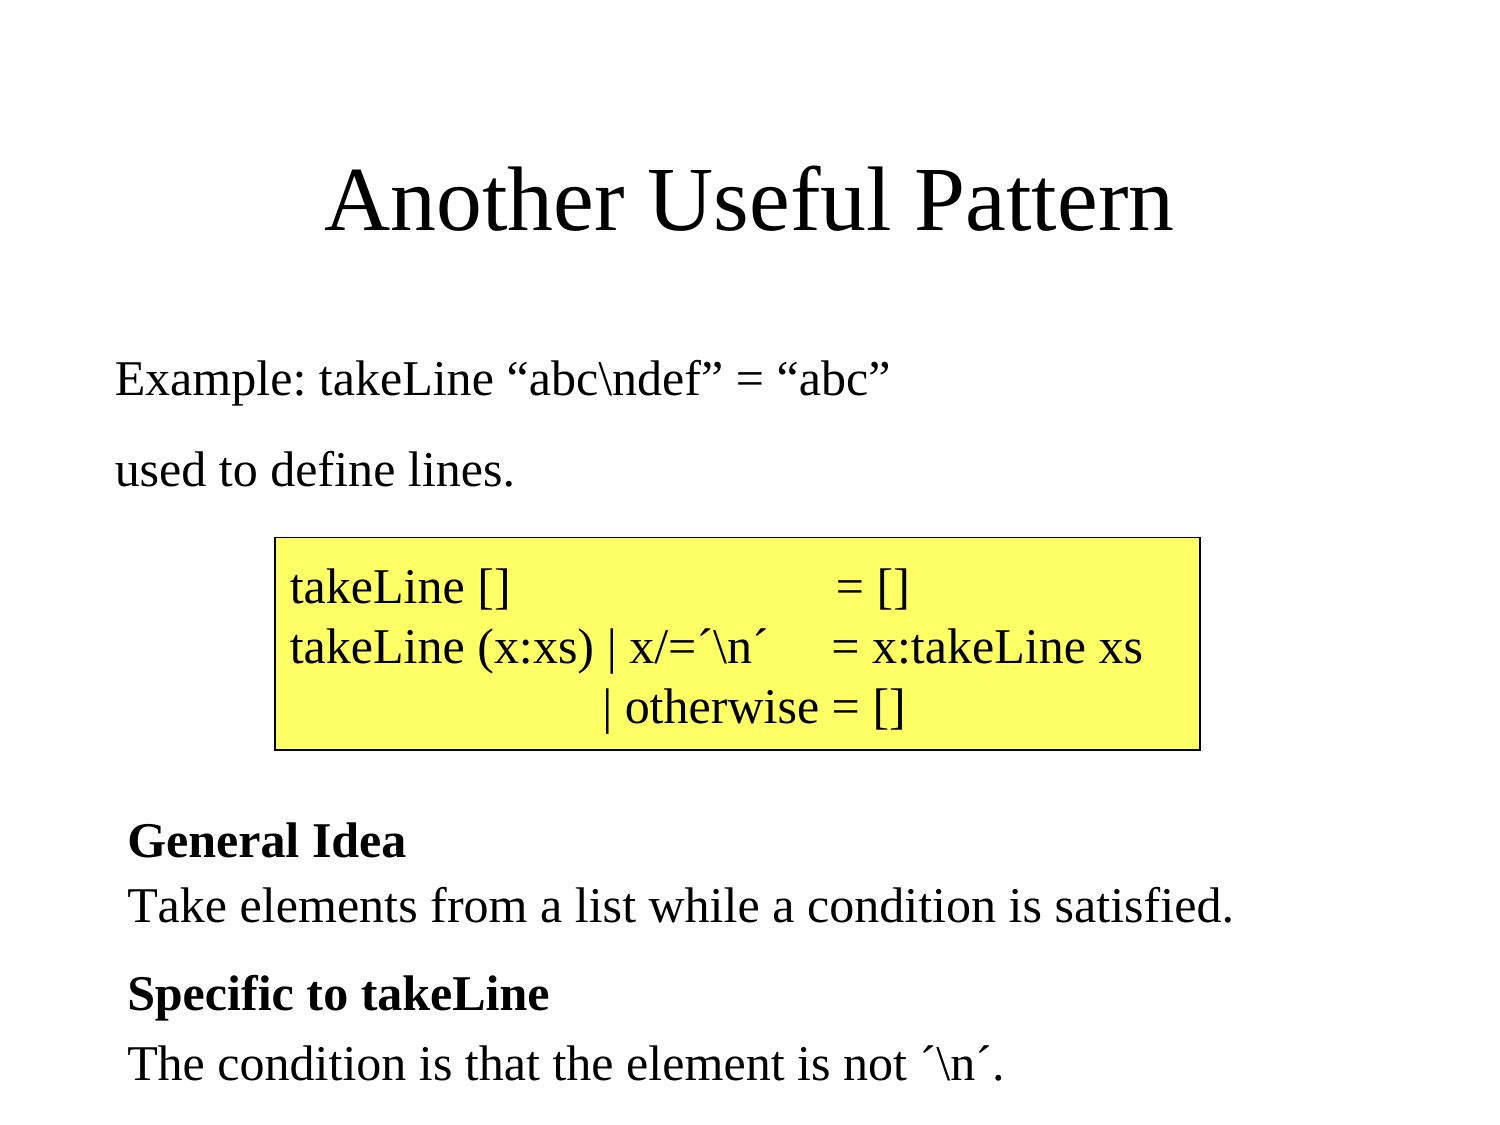

# Another Useful Pattern
Example: takeLine “abc\ndef” = “abc”
used to define lines.
takeLine [] = []
takeLine (x:xs) | x/=´\n´ = x:takeLine xs
		 | otherwise = []
General Idea
Take elements from a list while a condition is satisfied.
Specific to takeLine
The condition is that the element is not ´\n´.